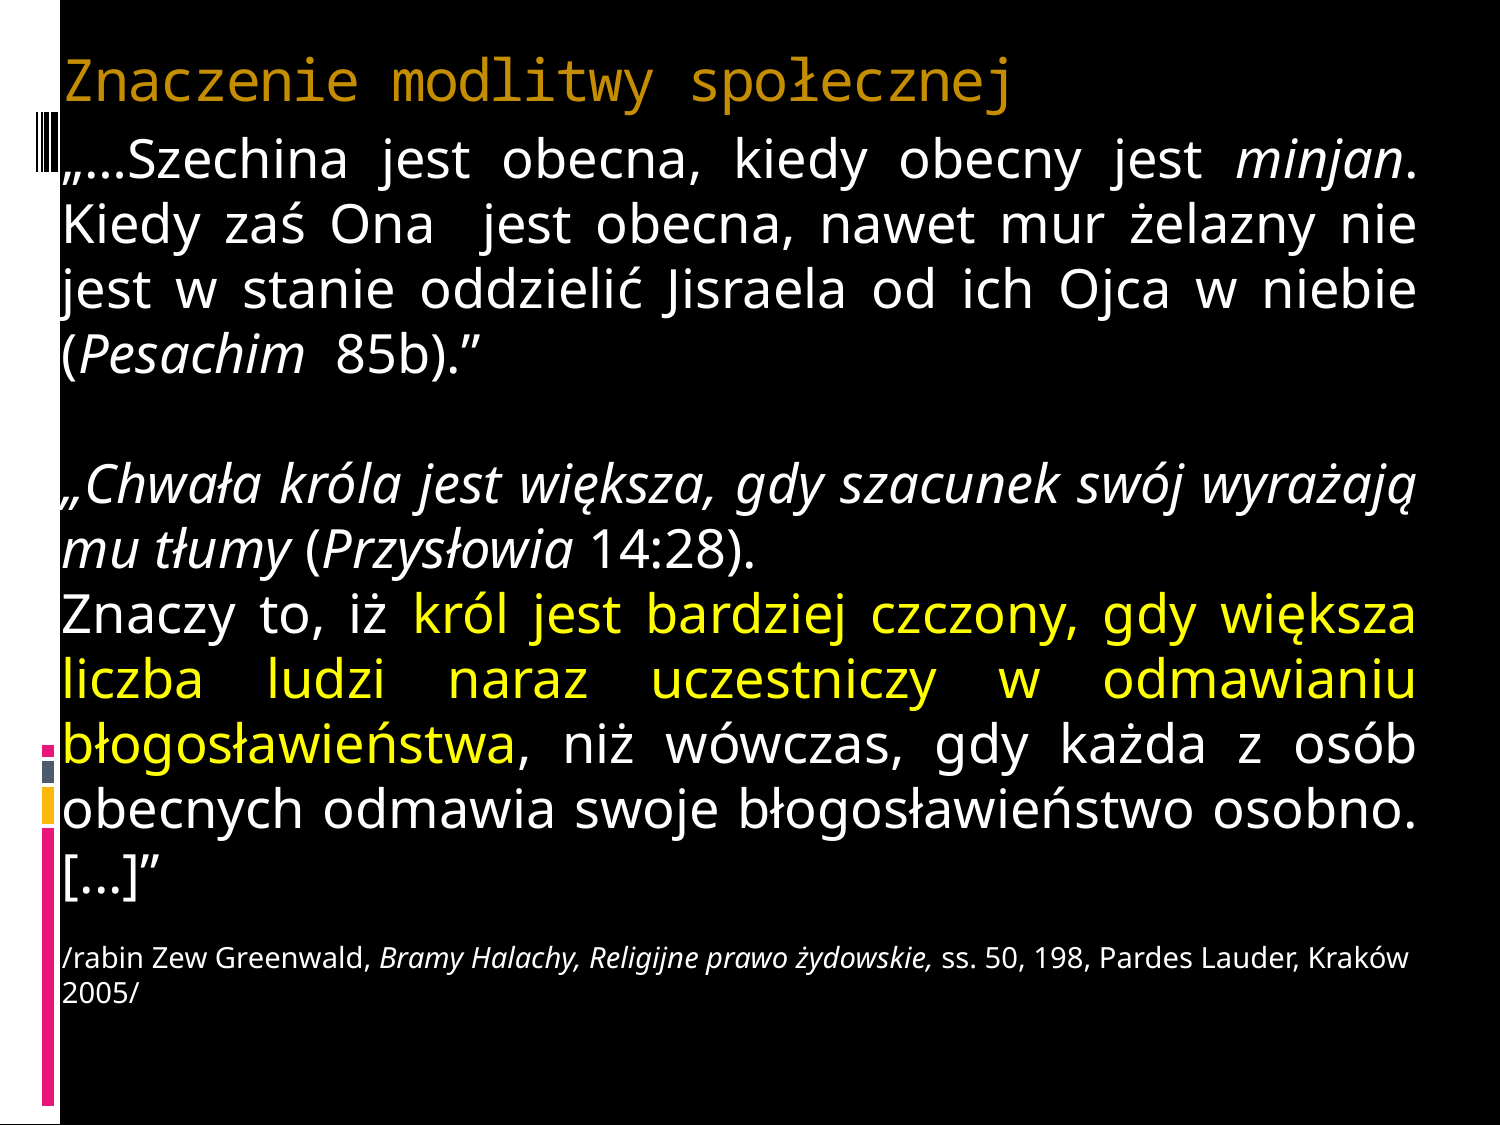

# Znaczenie modlitwy społecznej
„…Szechina jest obecna, kiedy obecny jest minjan. Kiedy zaś Ona jest obecna, nawet mur żelazny nie jest w stanie oddzielić Jisraela od ich Ojca w niebie (Pesachim 85b).”
„Chwała króla jest większa, gdy szacunek swój wyrażają mu tłumy (Przysłowia 14:28).
Znaczy to, iż król jest bardziej czczony, gdy większa liczba ludzi naraz uczestniczy w odmawianiu błogosławieństwa, niż wówczas, gdy każda z osób obecnych odmawia swoje błogosławieństwo osobno. [...]”
/rabin Zew Greenwald, Bramy Halachy, Religijne prawo żydowskie, ss. 50, 198, Pardes Lauder, Kraków 2005/